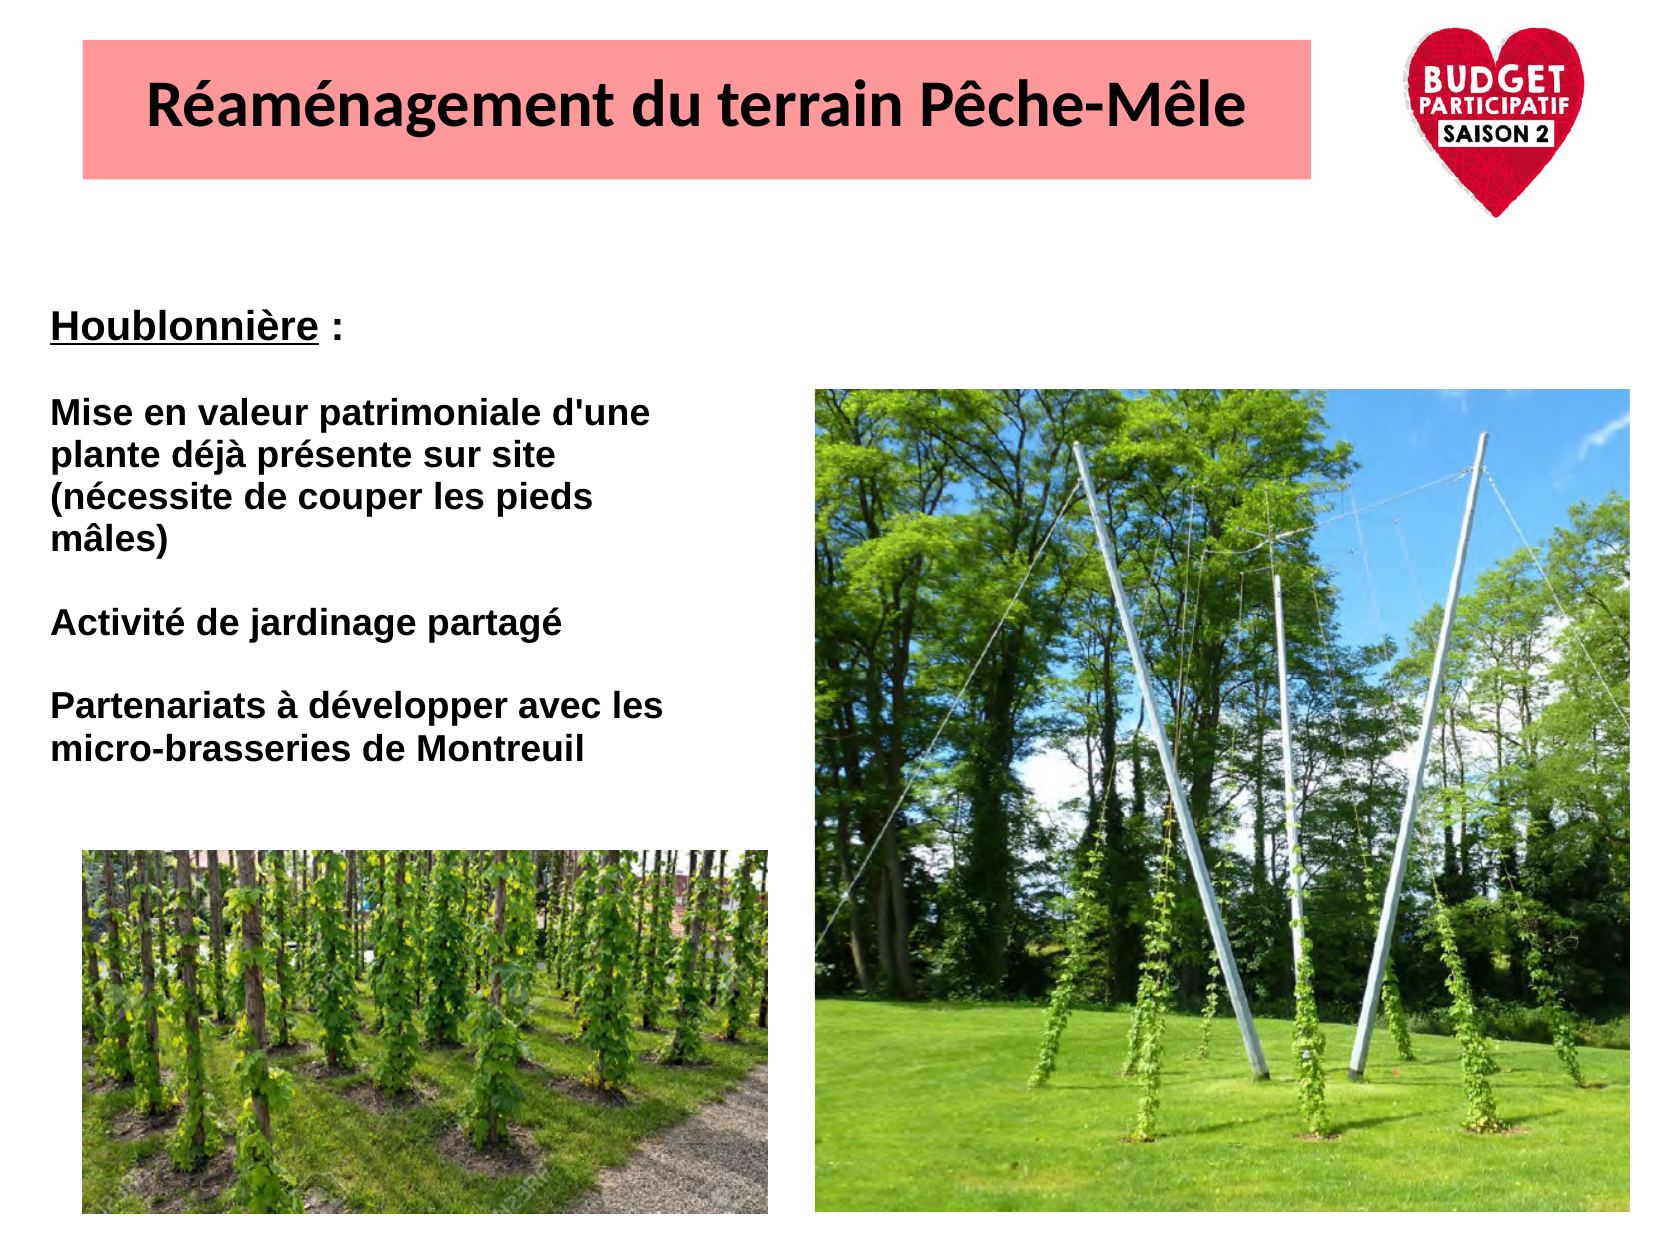

# Réaménagement du terrain Pêche-Mêle
Houblonnière :
Mise en valeur patrimoniale d'une plante déjà présente sur site (nécessite de couper les pieds mâles)
Activité de jardinage partagé
Partenariats à développer avec les micro-brasseries de Montreuil